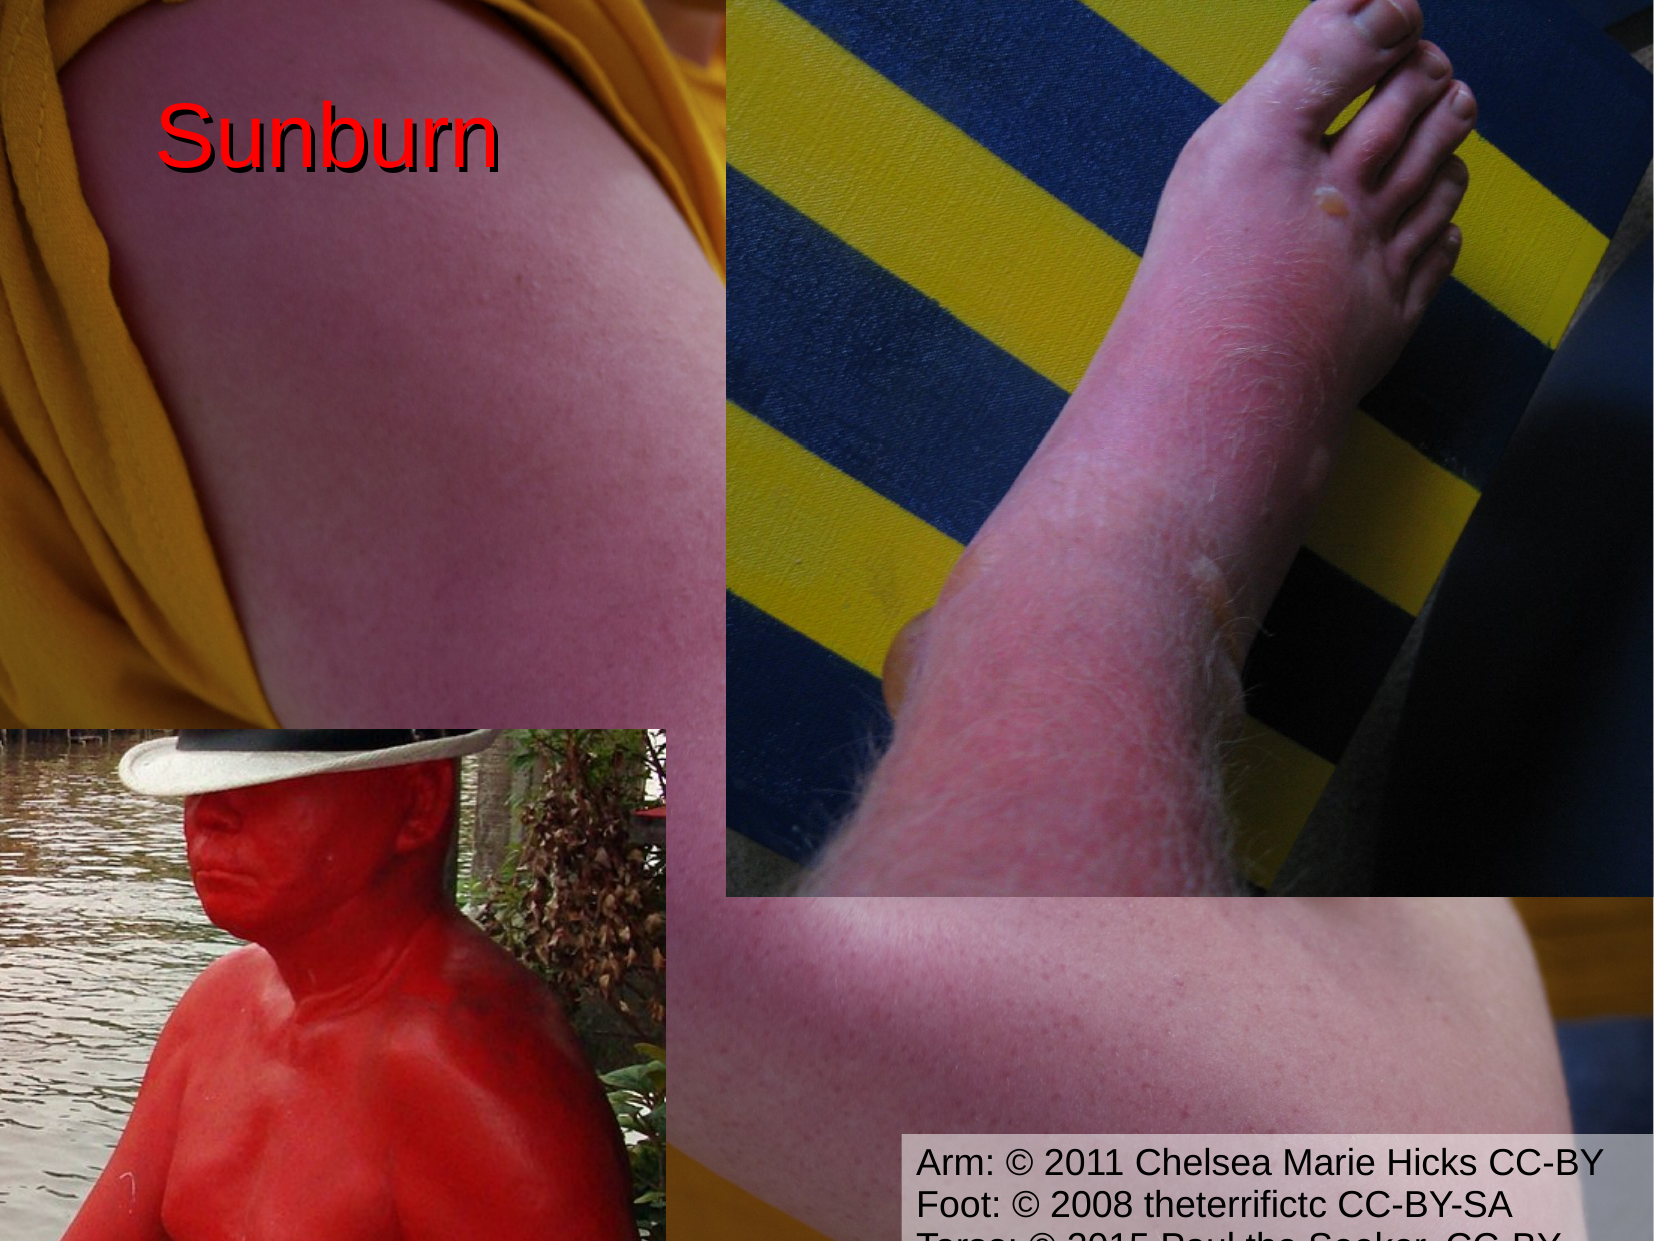

# Sunburn
Arm: © 2011 Chelsea Marie Hicks CC-BY
Foot: © 2008 theterrifictc CC-BY-SA
Torso: © 2015 Paul the Seeker, CC-BY